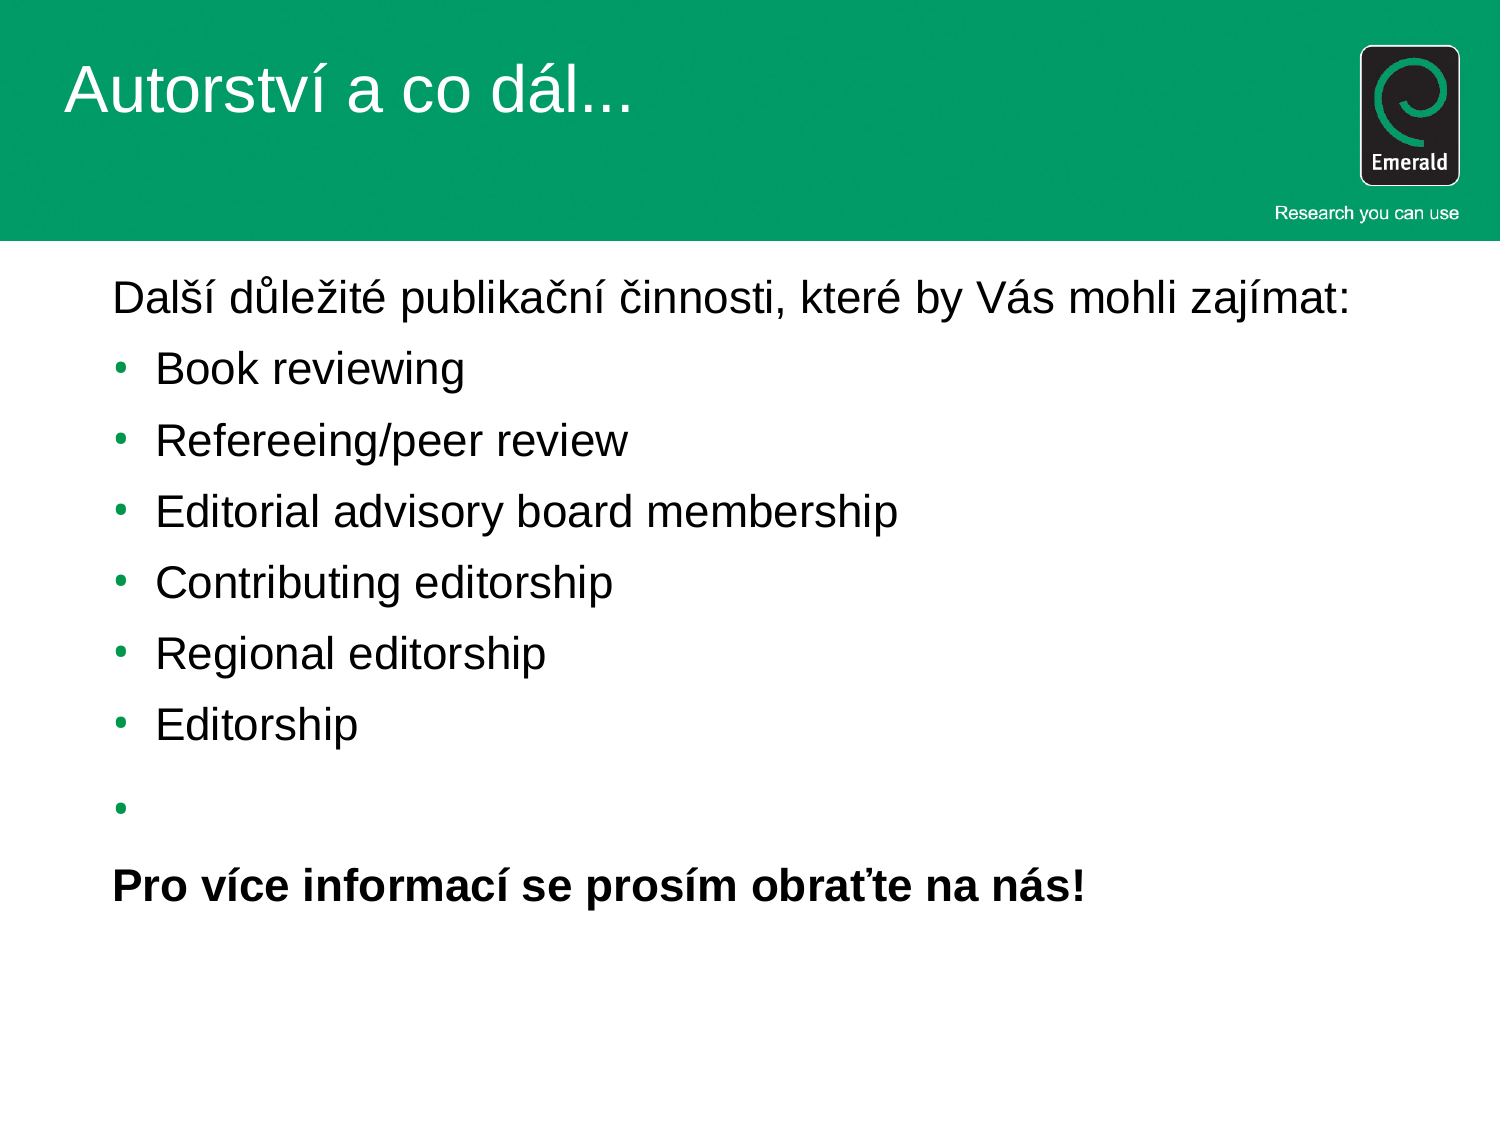

# Autorství a co dál...
Další důležité publikační činnosti, které by Vás mohli zajímat:
 Book reviewing
 Refereeing/peer review
 Editorial advisory board membership
 Contributing editorship
 Regional editorship
 Editorship
Pro více informací se prosím obraťte na nás!